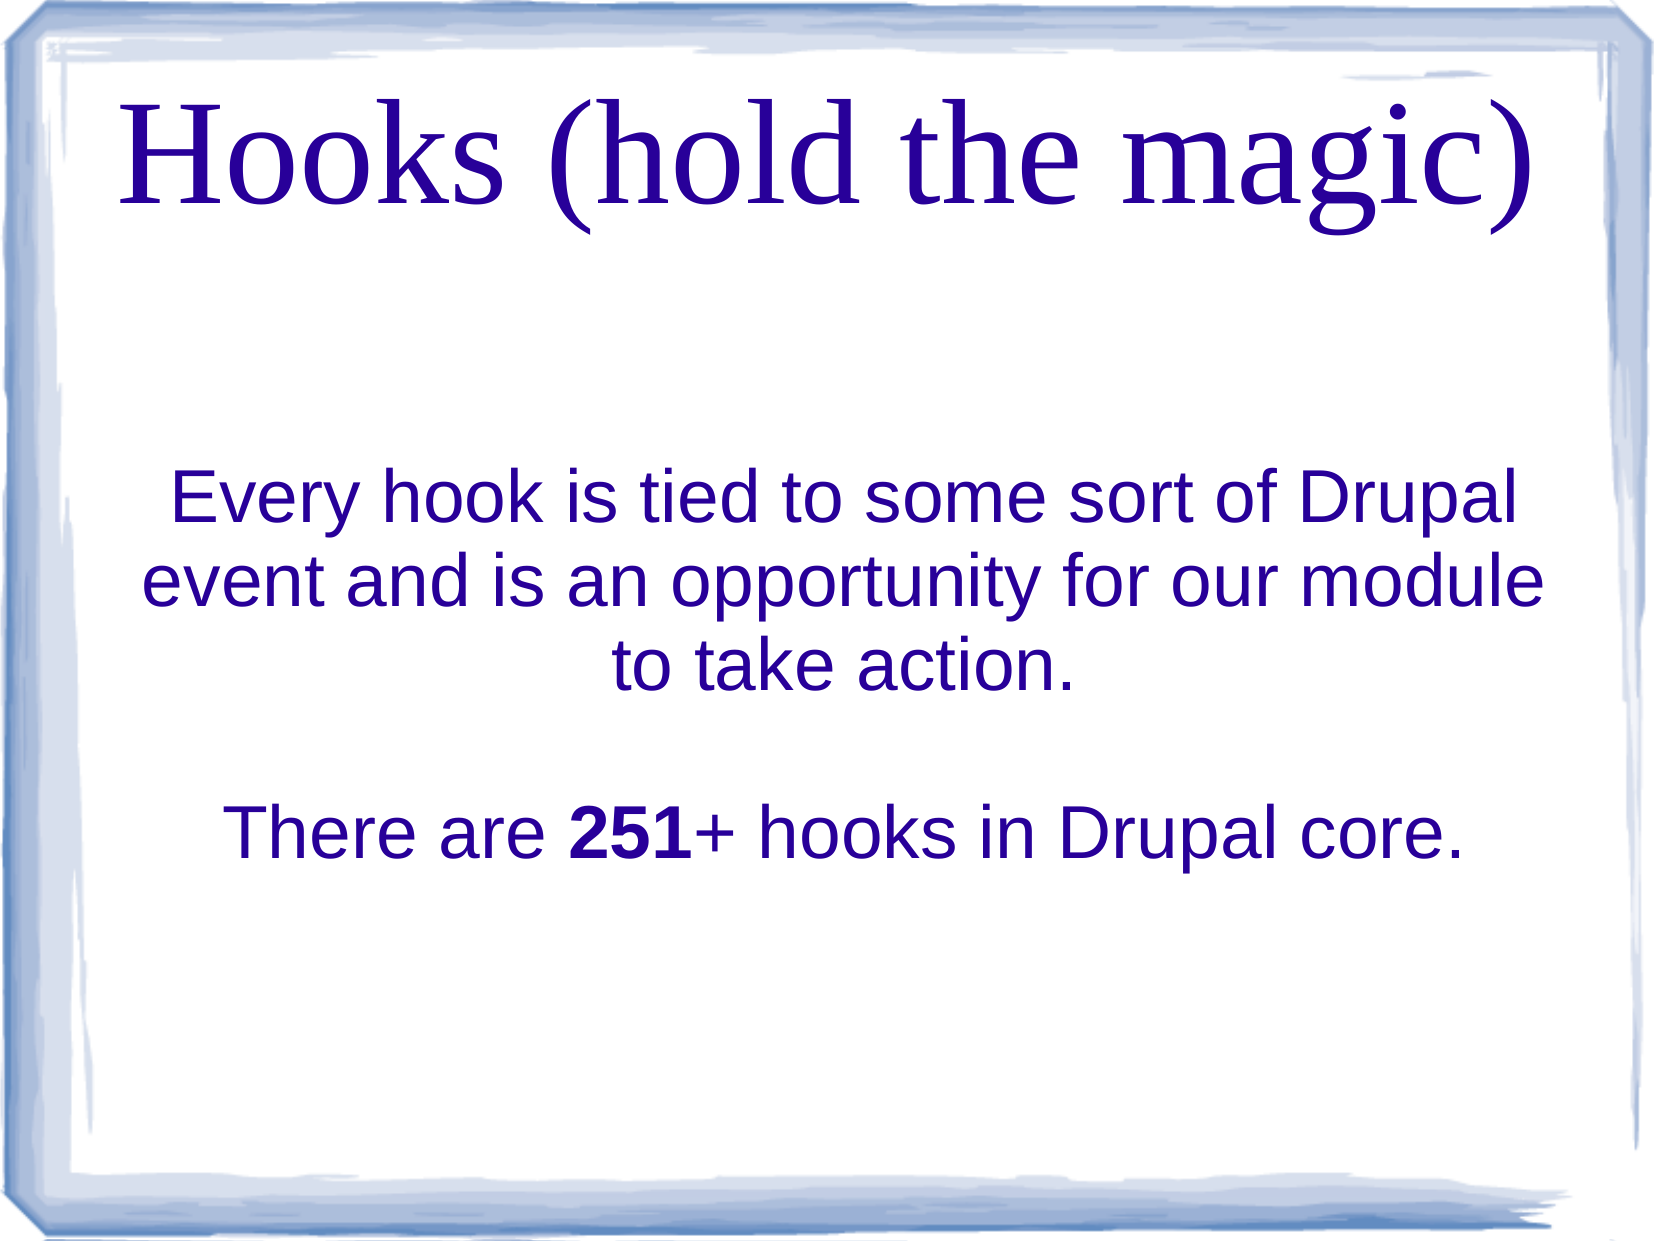

# Hooks (hold the magic)
Every hook is tied to some sort of Drupal event and is an opportunity for our module to take action.
There are 251+ hooks in Drupal core.